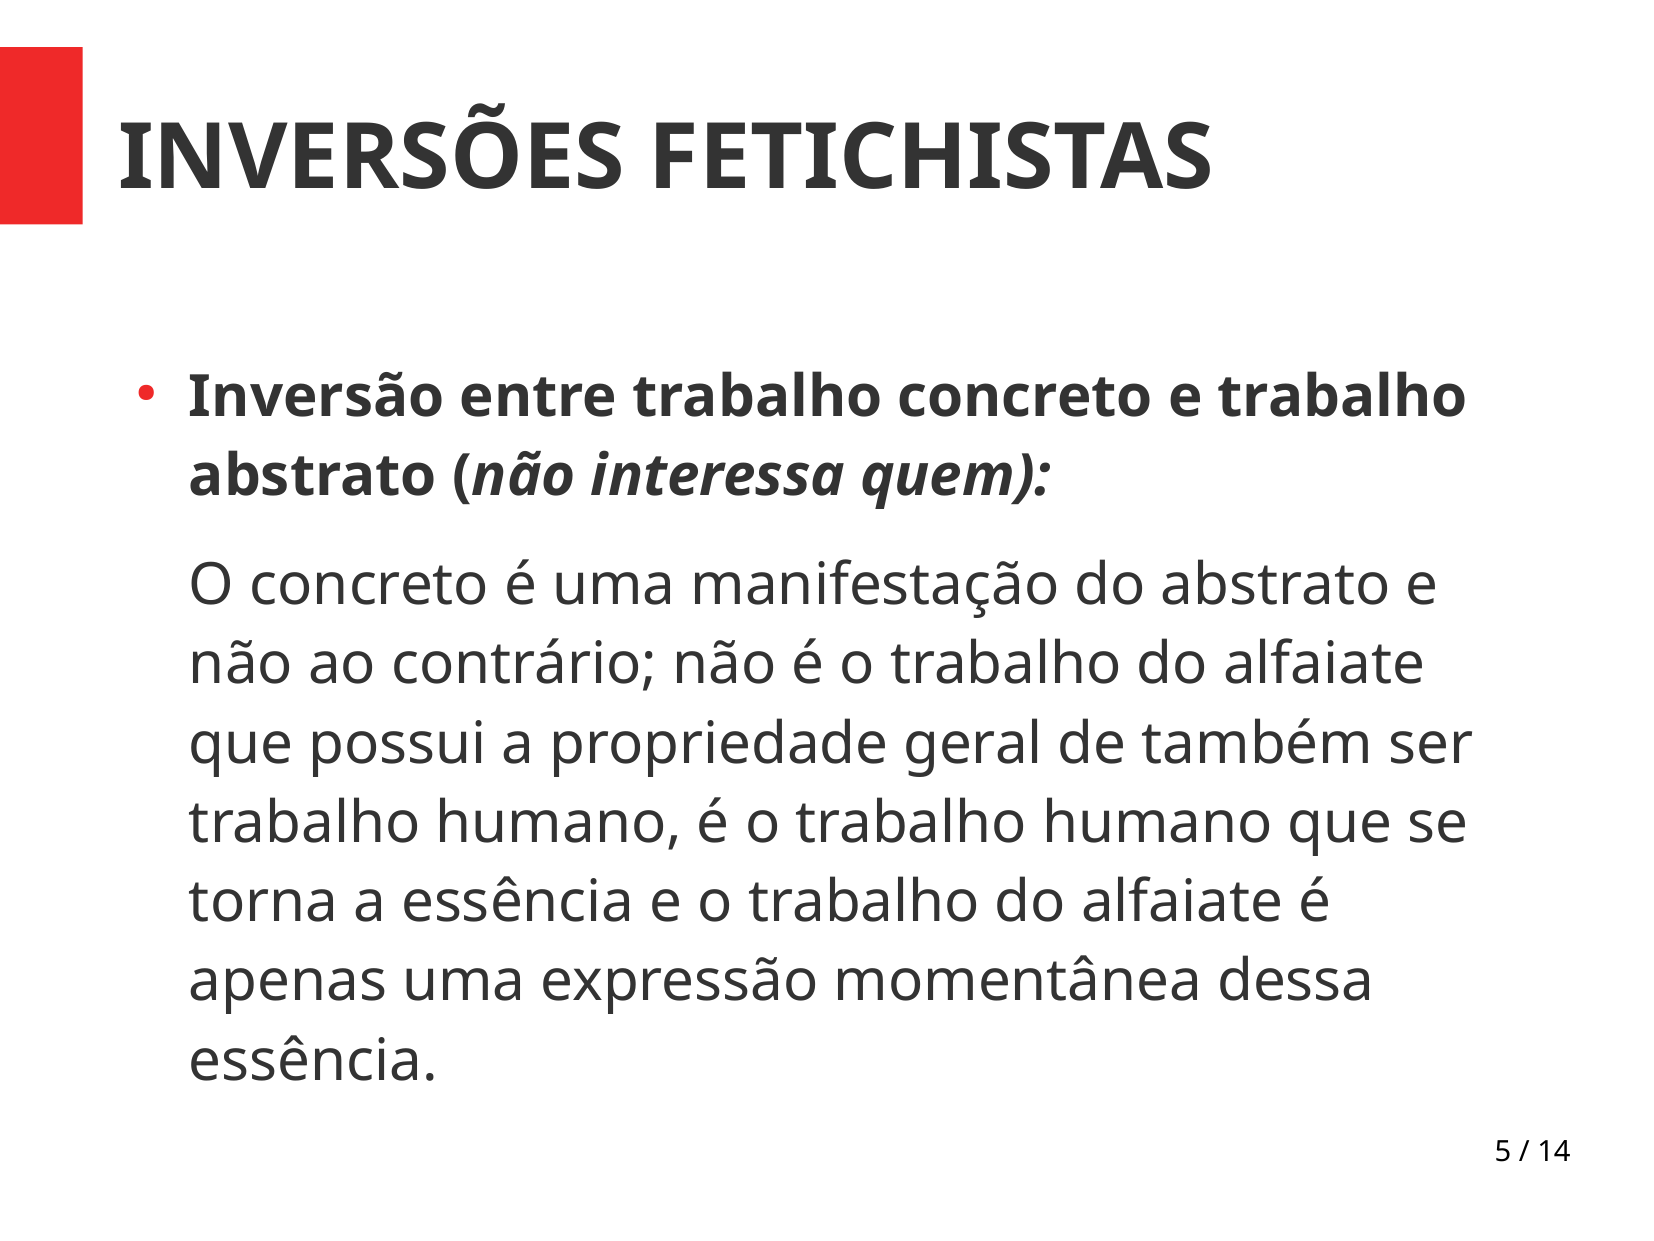

INVERSÕES FETICHISTAS
# Inversão entre trabalho concreto e trabalho abstrato (não interessa quem):
O concreto é uma manifestação do abstrato e não ao contrário; não é o trabalho do alfaiate que possui a propriedade geral de também ser trabalho humano, é o trabalho humano que se torna a essência e o trabalho do alfaiate é apenas uma expressão momentânea dessa essência.
5